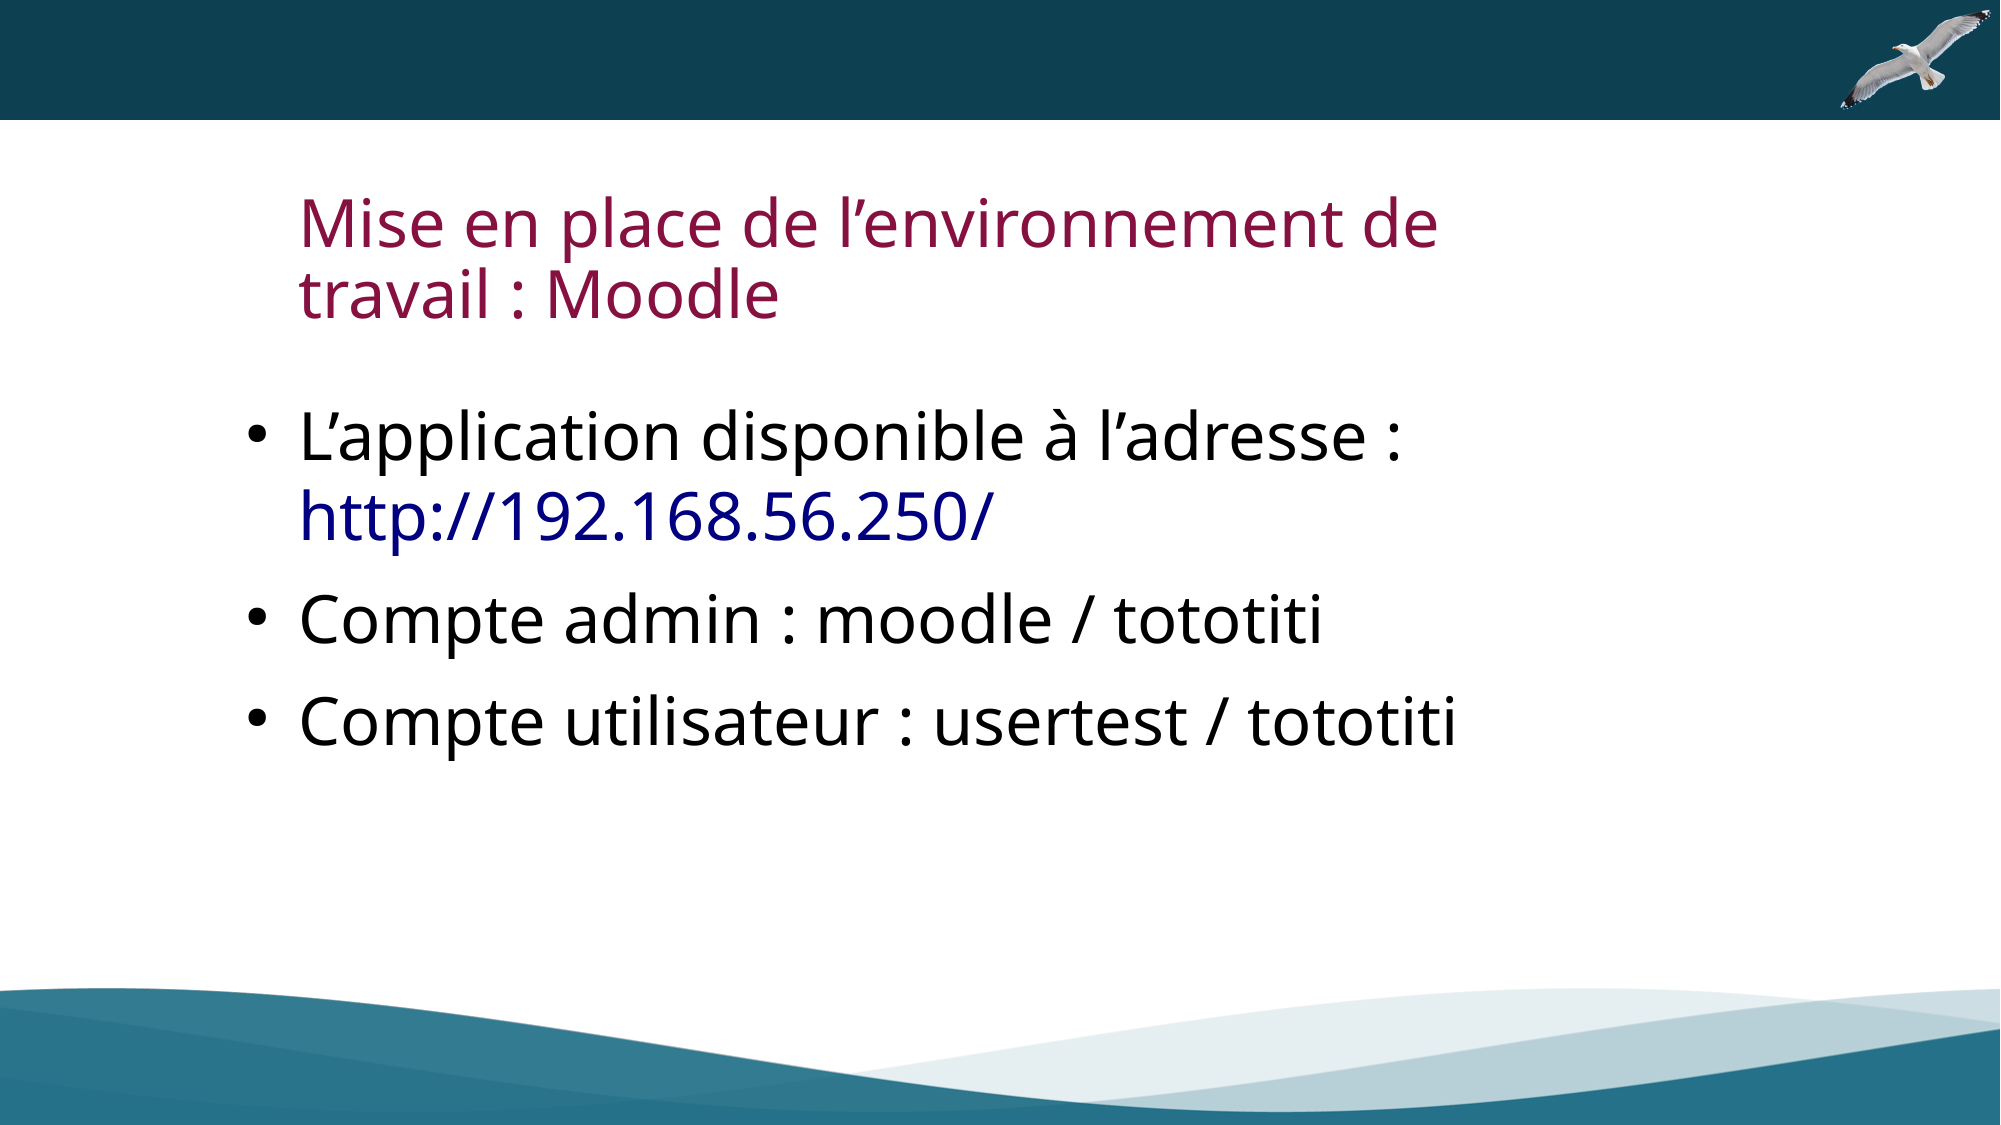

Mise en place de l’environnement de travail : Moodle
# L’application disponible à l’adresse : http://192.168.56.250/
Compte admin : moodle / tototiti
Compte utilisateur : usertest / tototiti